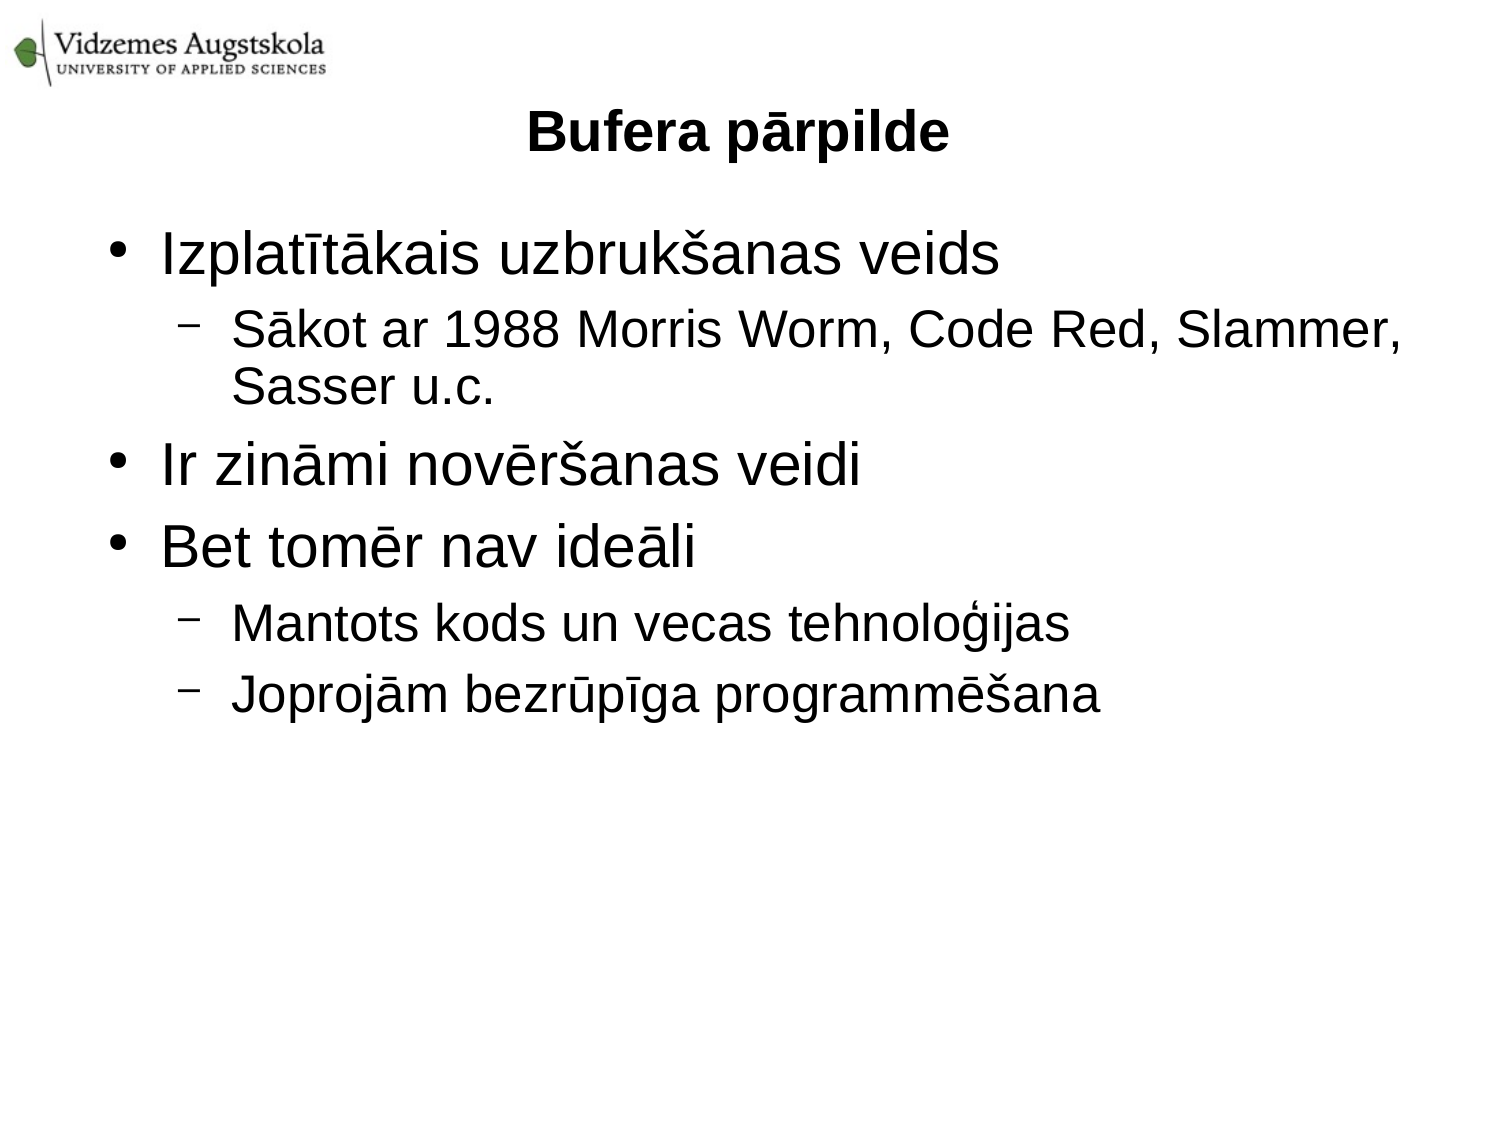

# Bufera pārpilde
Izplatītākais uzbrukšanas veids
Sākot ar 1988 Morris Worm, Code Red, Slammer, Sasser u.c.
Ir zināmi novēršanas veidi
Bet tomēr nav ideāli
Mantots kods un vecas tehnoloģijas
Joprojām bezrūpīga programmēšana